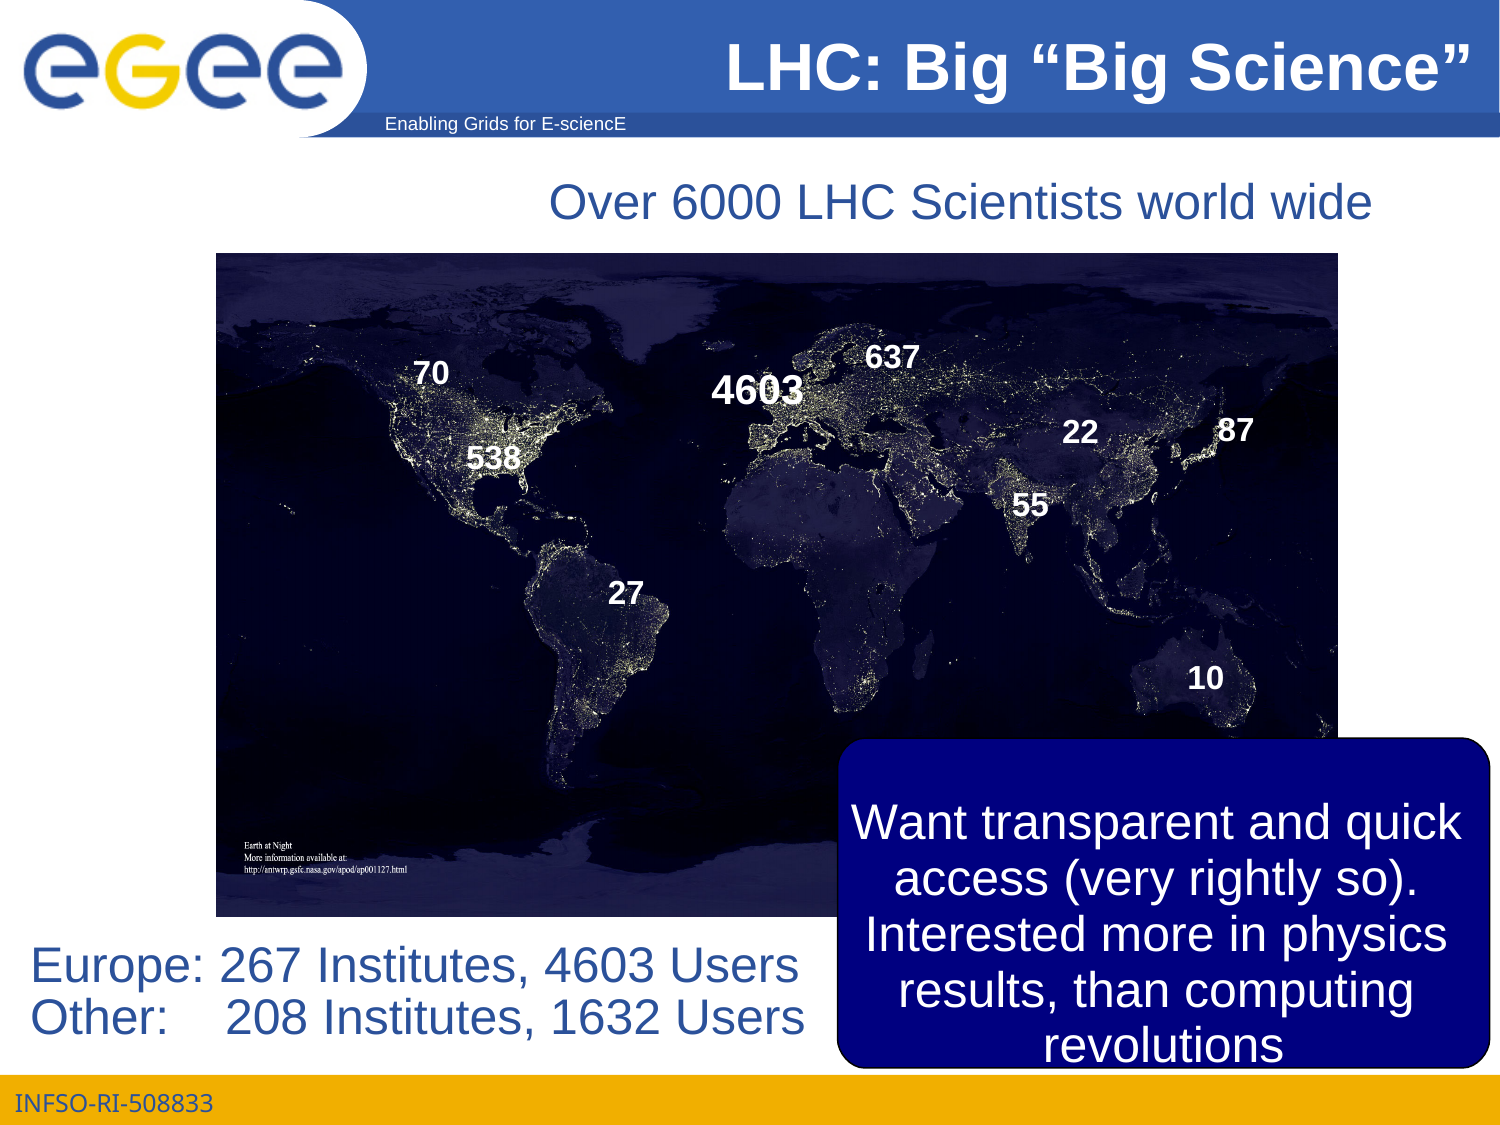

# LHC: Big “Big Science”
Over 6000 LHC Scientists world wide
637
70
4603
87
22
538
55
27
10
Want transparent and quick
access (very rightly so).
Interested more in physics
results, than computing
revolutions
Europe: 267 Institutes, 4603 Users
Other: 208 Institutes, 1632 Users